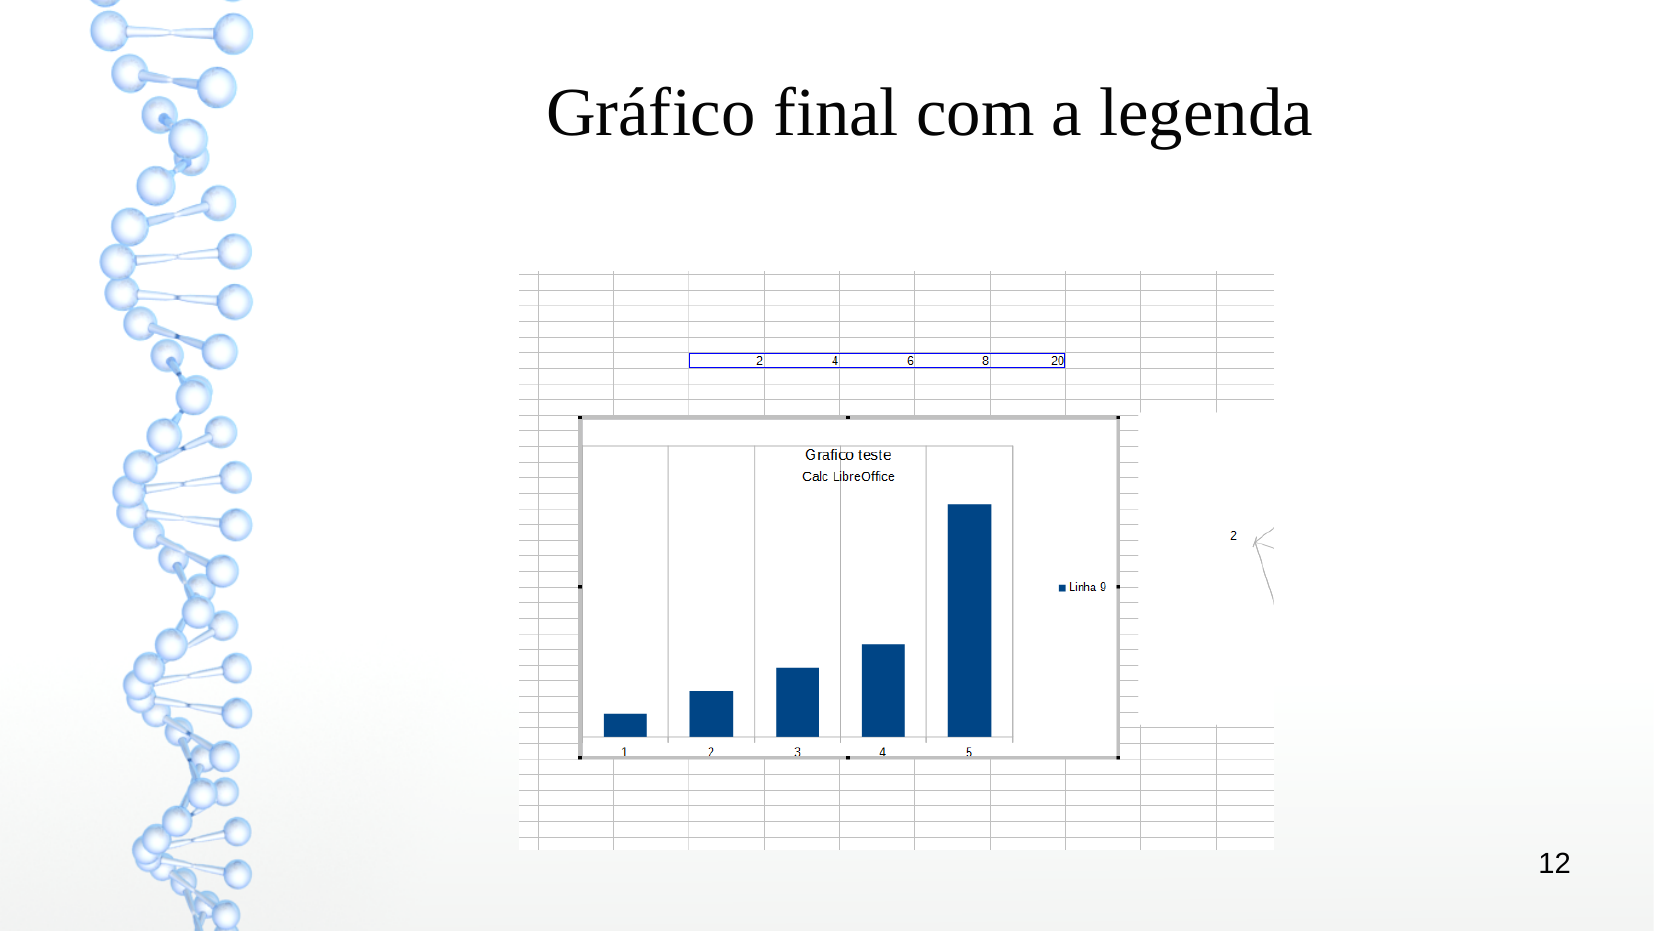

# Gráfico final com a legenda
12